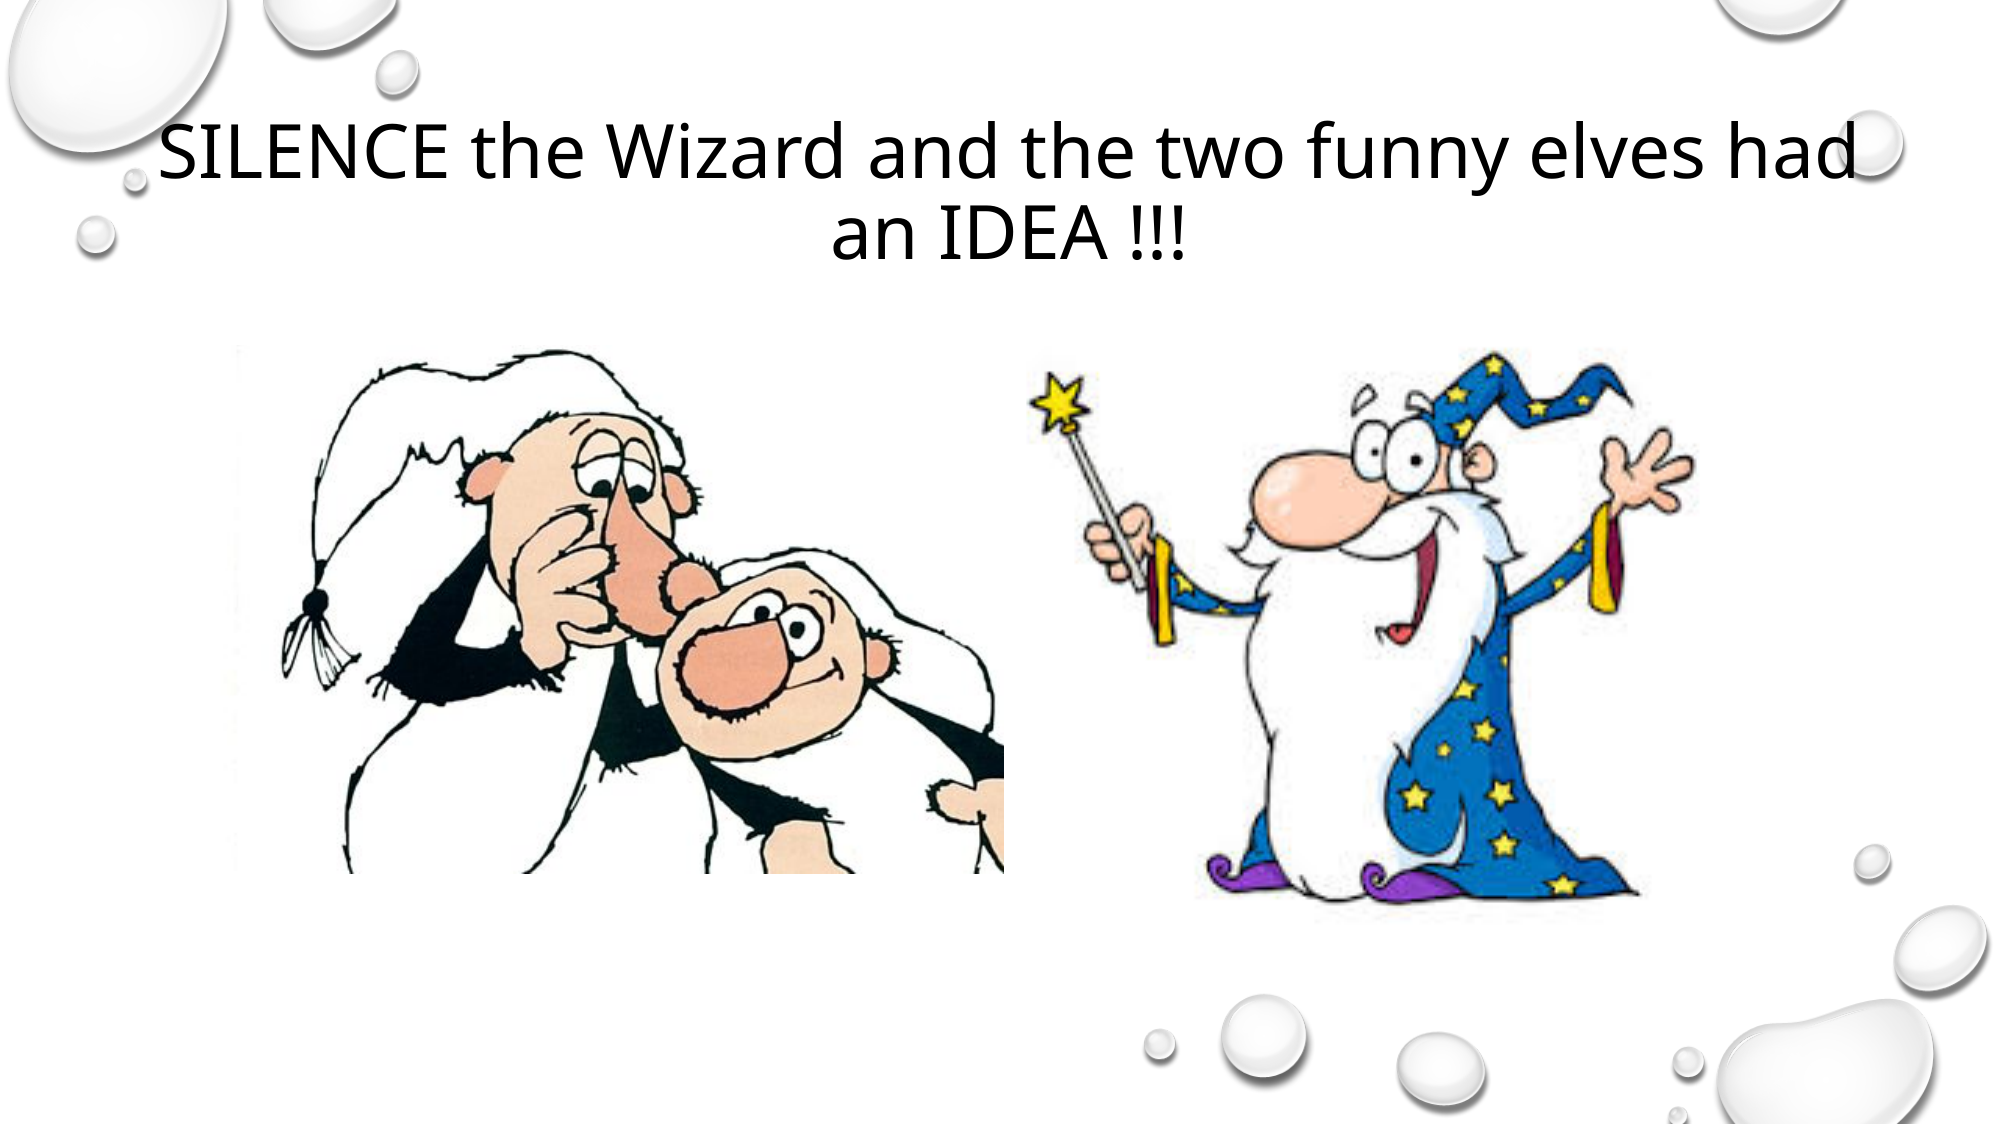

SILENCE the Wizard and the two funny elves had an IDEA !!!